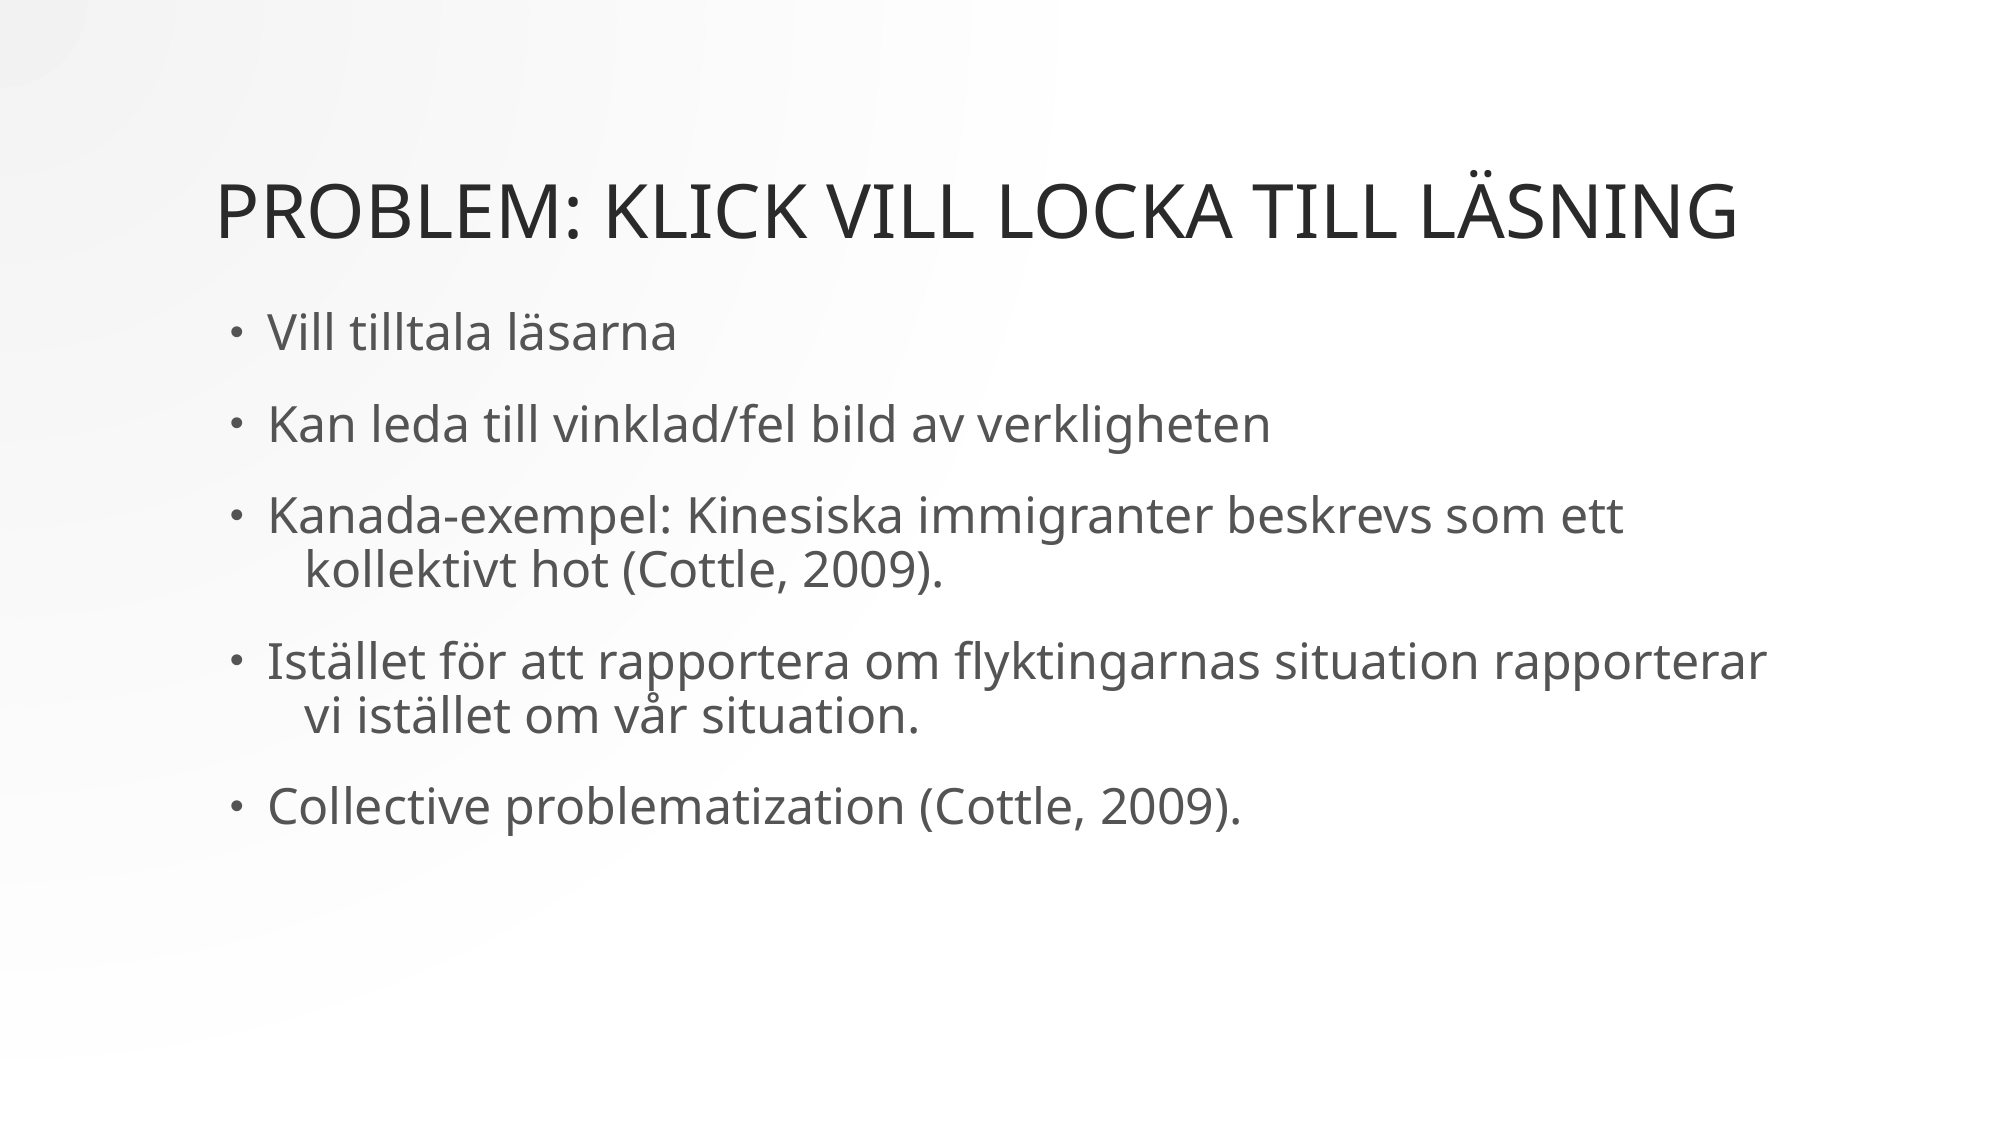

# Problem: Klick vill locka till läsning
Vill tilltala läsarna
Kan leda till vinklad/fel bild av verkligheten
Kanada-exempel: Kinesiska immigranter beskrevs som ett kollektivt hot (Cottle, 2009).
Istället för att rapportera om flyktingarnas situation rapporterar vi istället om vår situation.
Collective problematization (Cottle, 2009).